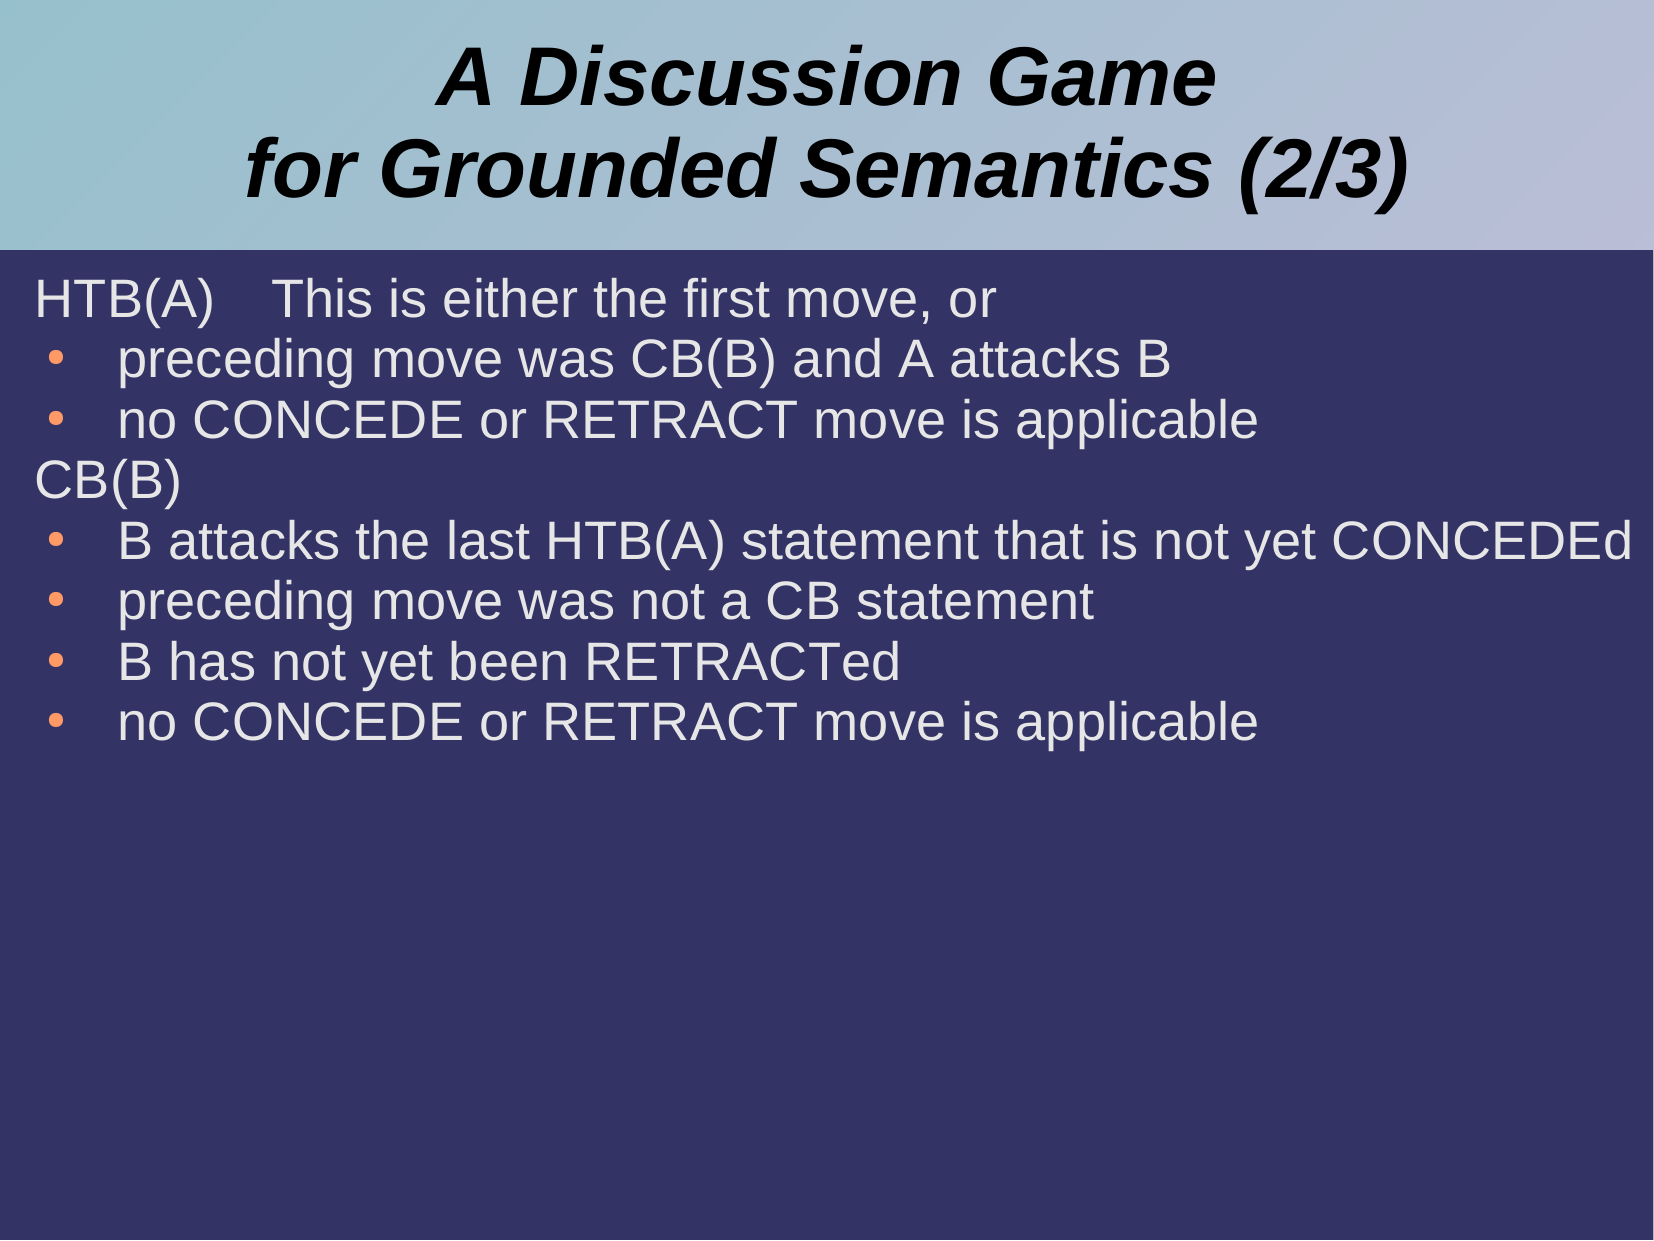

# A Discussion Game for Grounded Semantics (2/3)
HTB(A)	This is either the first move, or
preceding move was CB(B) and A attacks B
no CONCEDE or RETRACT move is applicable
CB(B)
B attacks the last HTB(A) statement that is not yet CONCEDEd
preceding move was not a CB statement
B has not yet been RETRACTed
no CONCEDE or RETRACT move is applicable